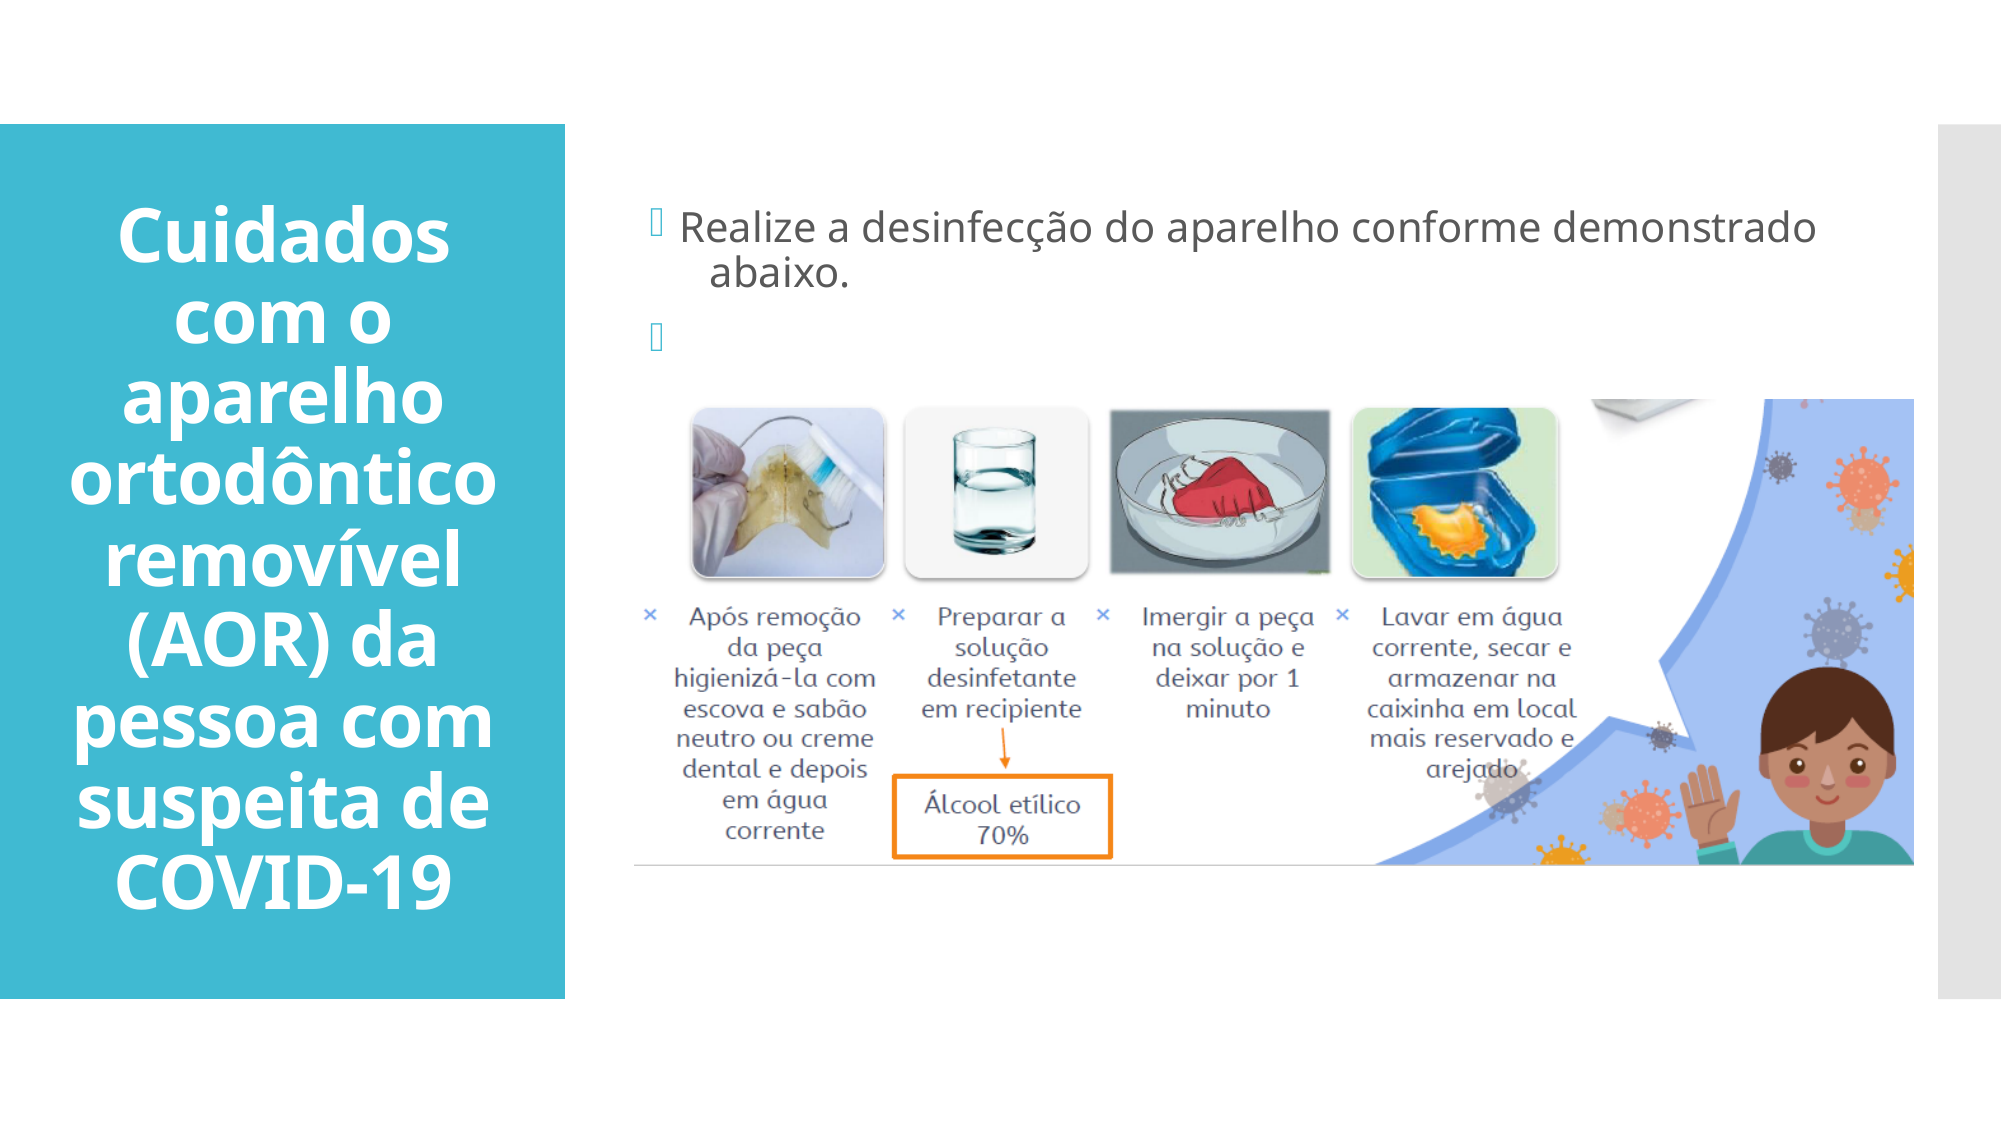

Realize a desinfecção do aparelho conforme demonstrado abaixo.
# Cuidados com o aparelho ortodôntico removível (AOR) da pessoa com suspeita de COVID-19